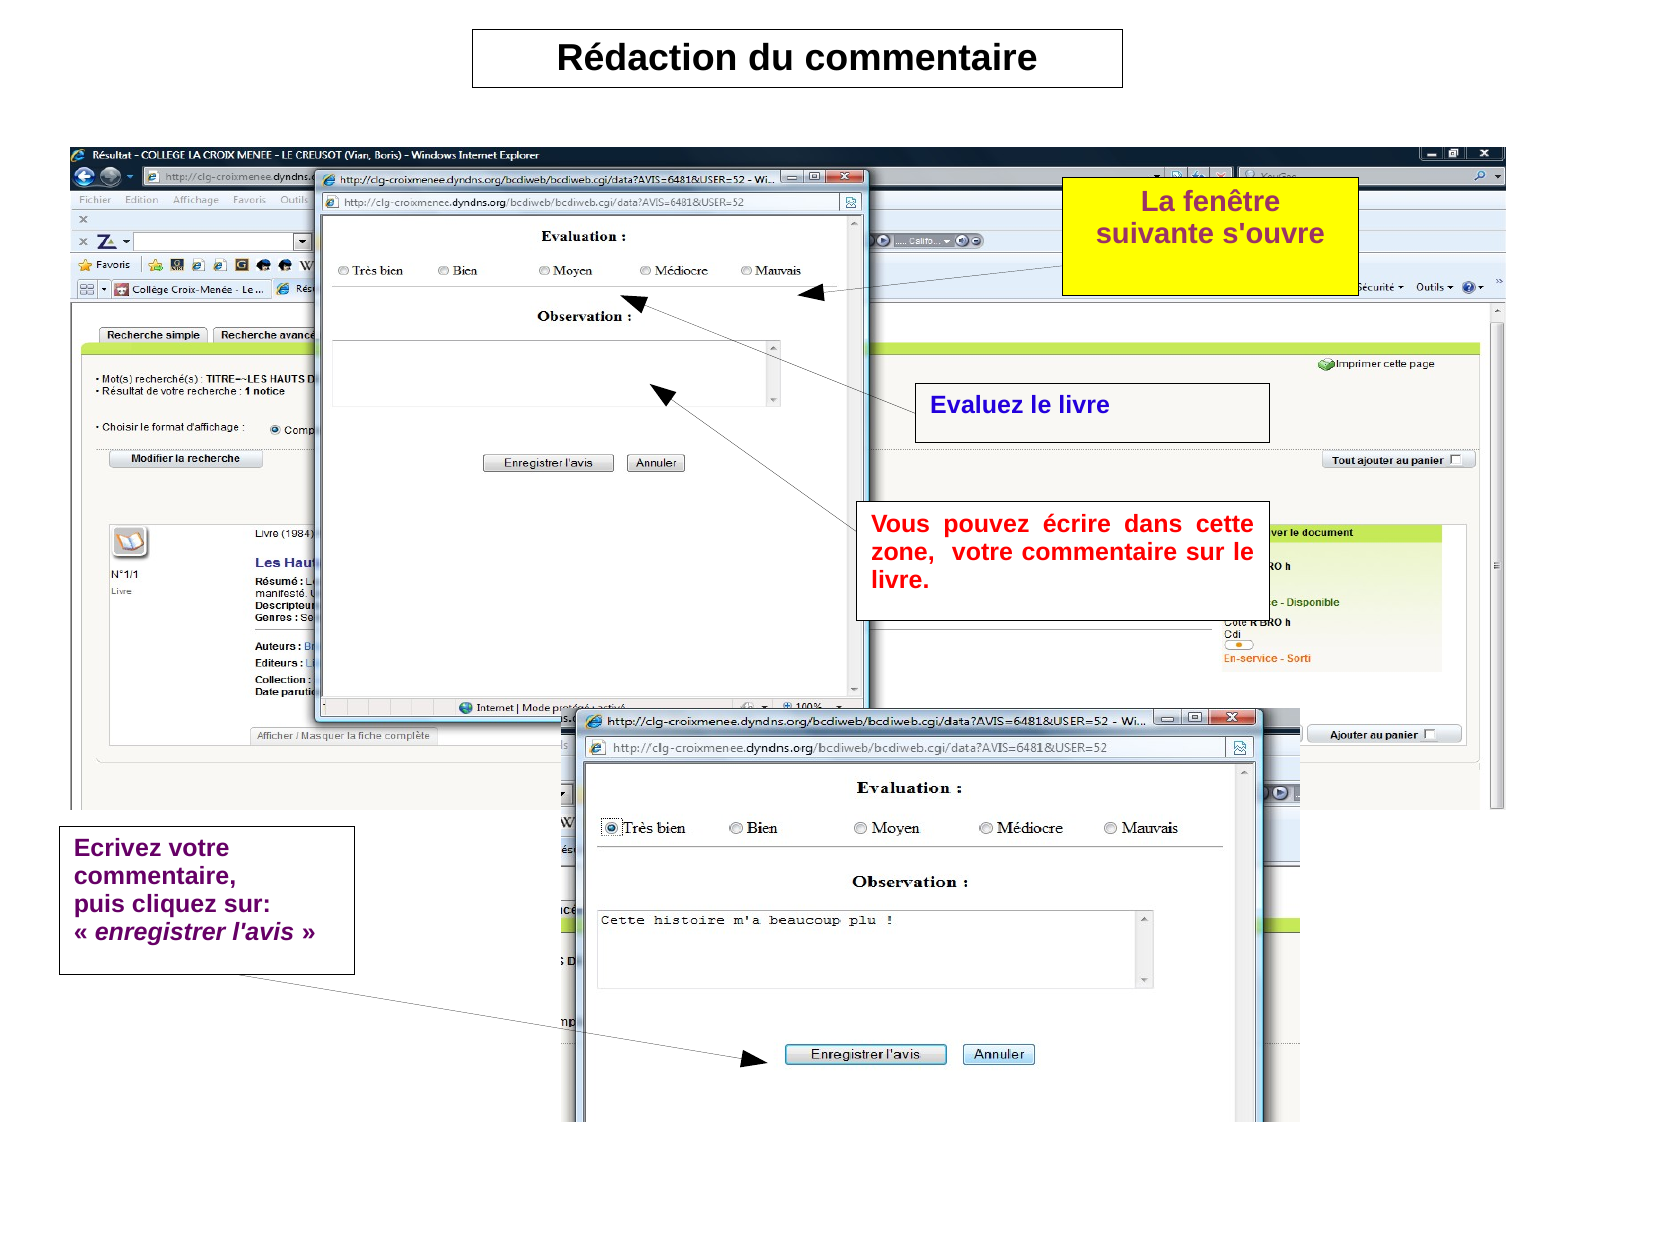

Rédaction du commentaire
La fenêtre suivante s'ouvre
Evaluez le livre
Vous pouvez écrire dans cette zone, votre commentaire sur le livre.
Ecrivez votre commentaire,
puis cliquez sur: « enregistrer l'avis »